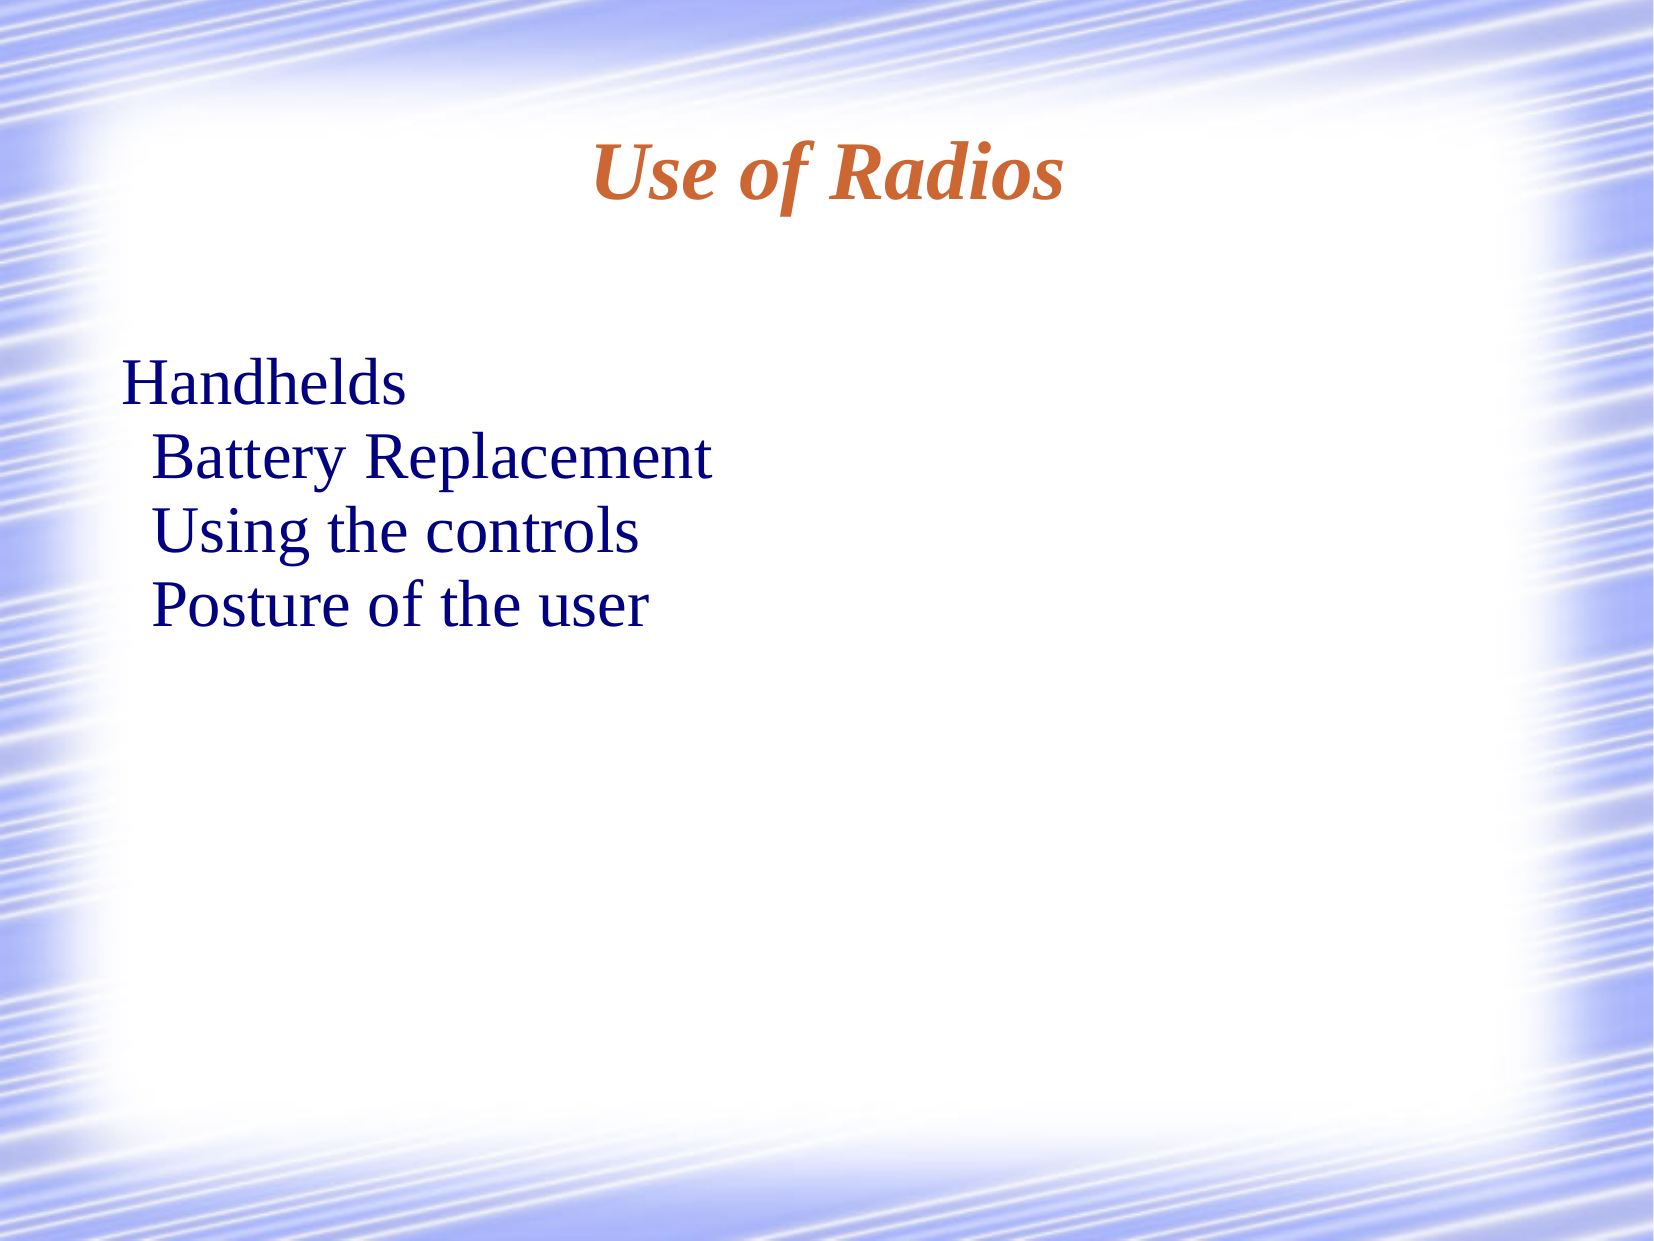

# Use of Radios
Handhelds
Battery Replacement
Using the controls
Posture of the user